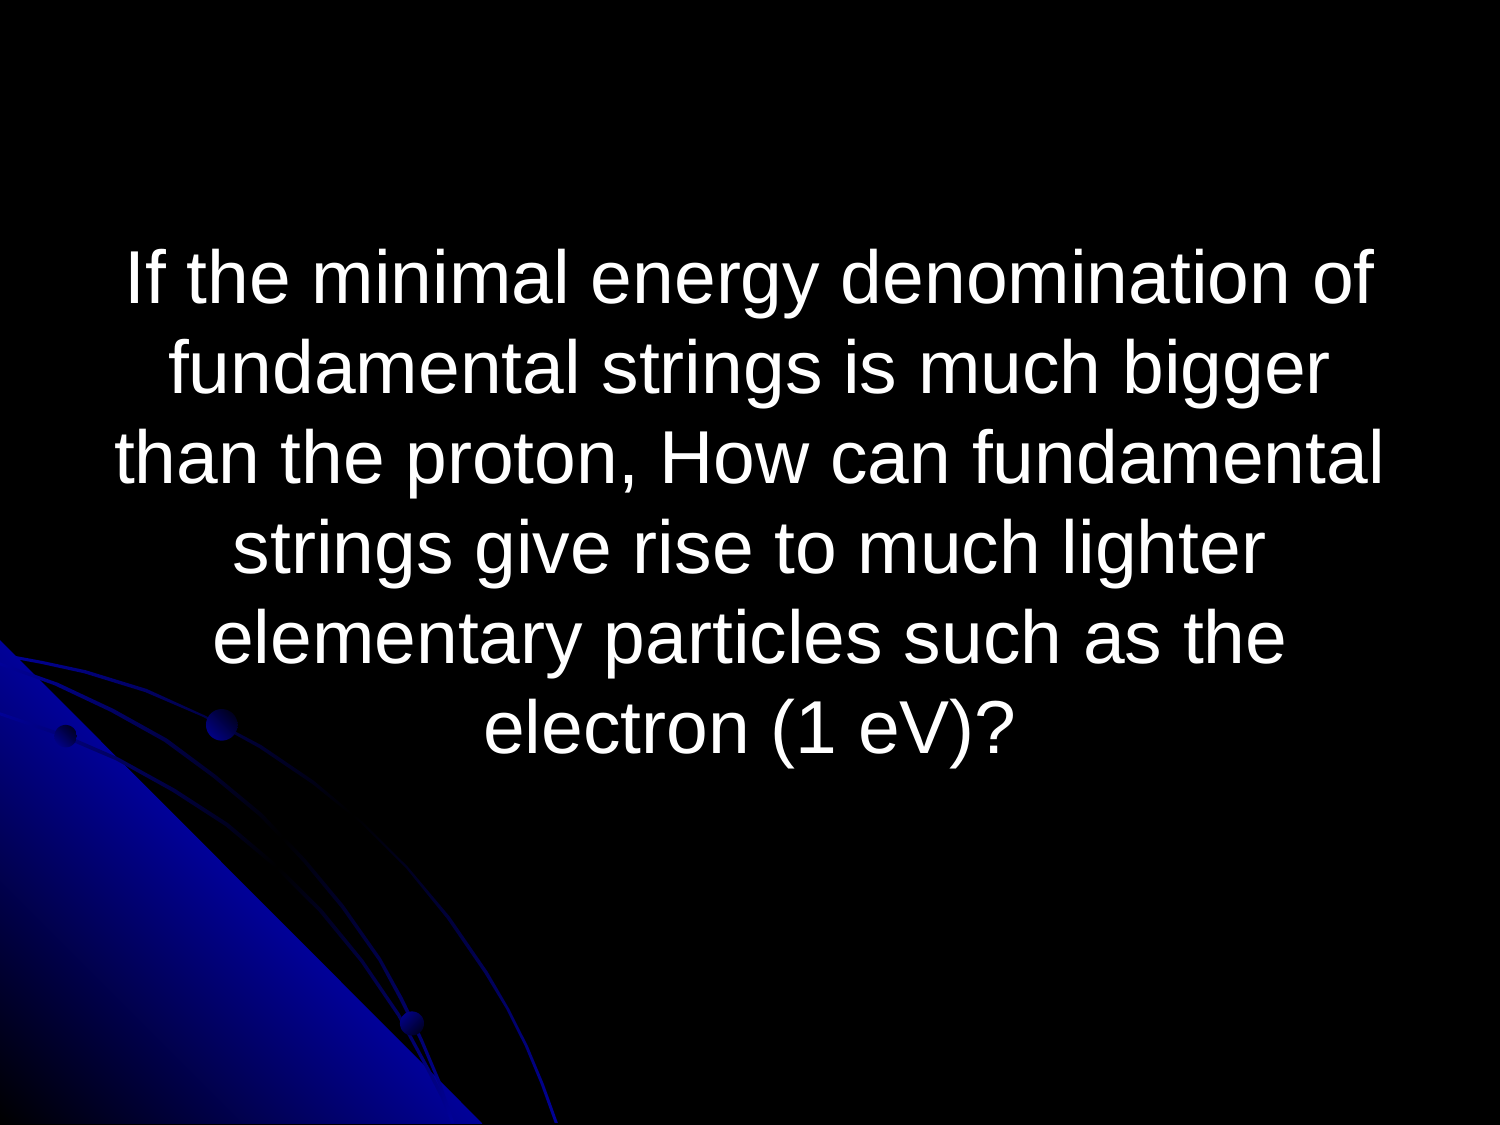

# If the minimal energy denomination of fundamental strings is much bigger than the proton, How can fundamental strings give rise to much lighter elementary particles such as the electron (1 eV)?